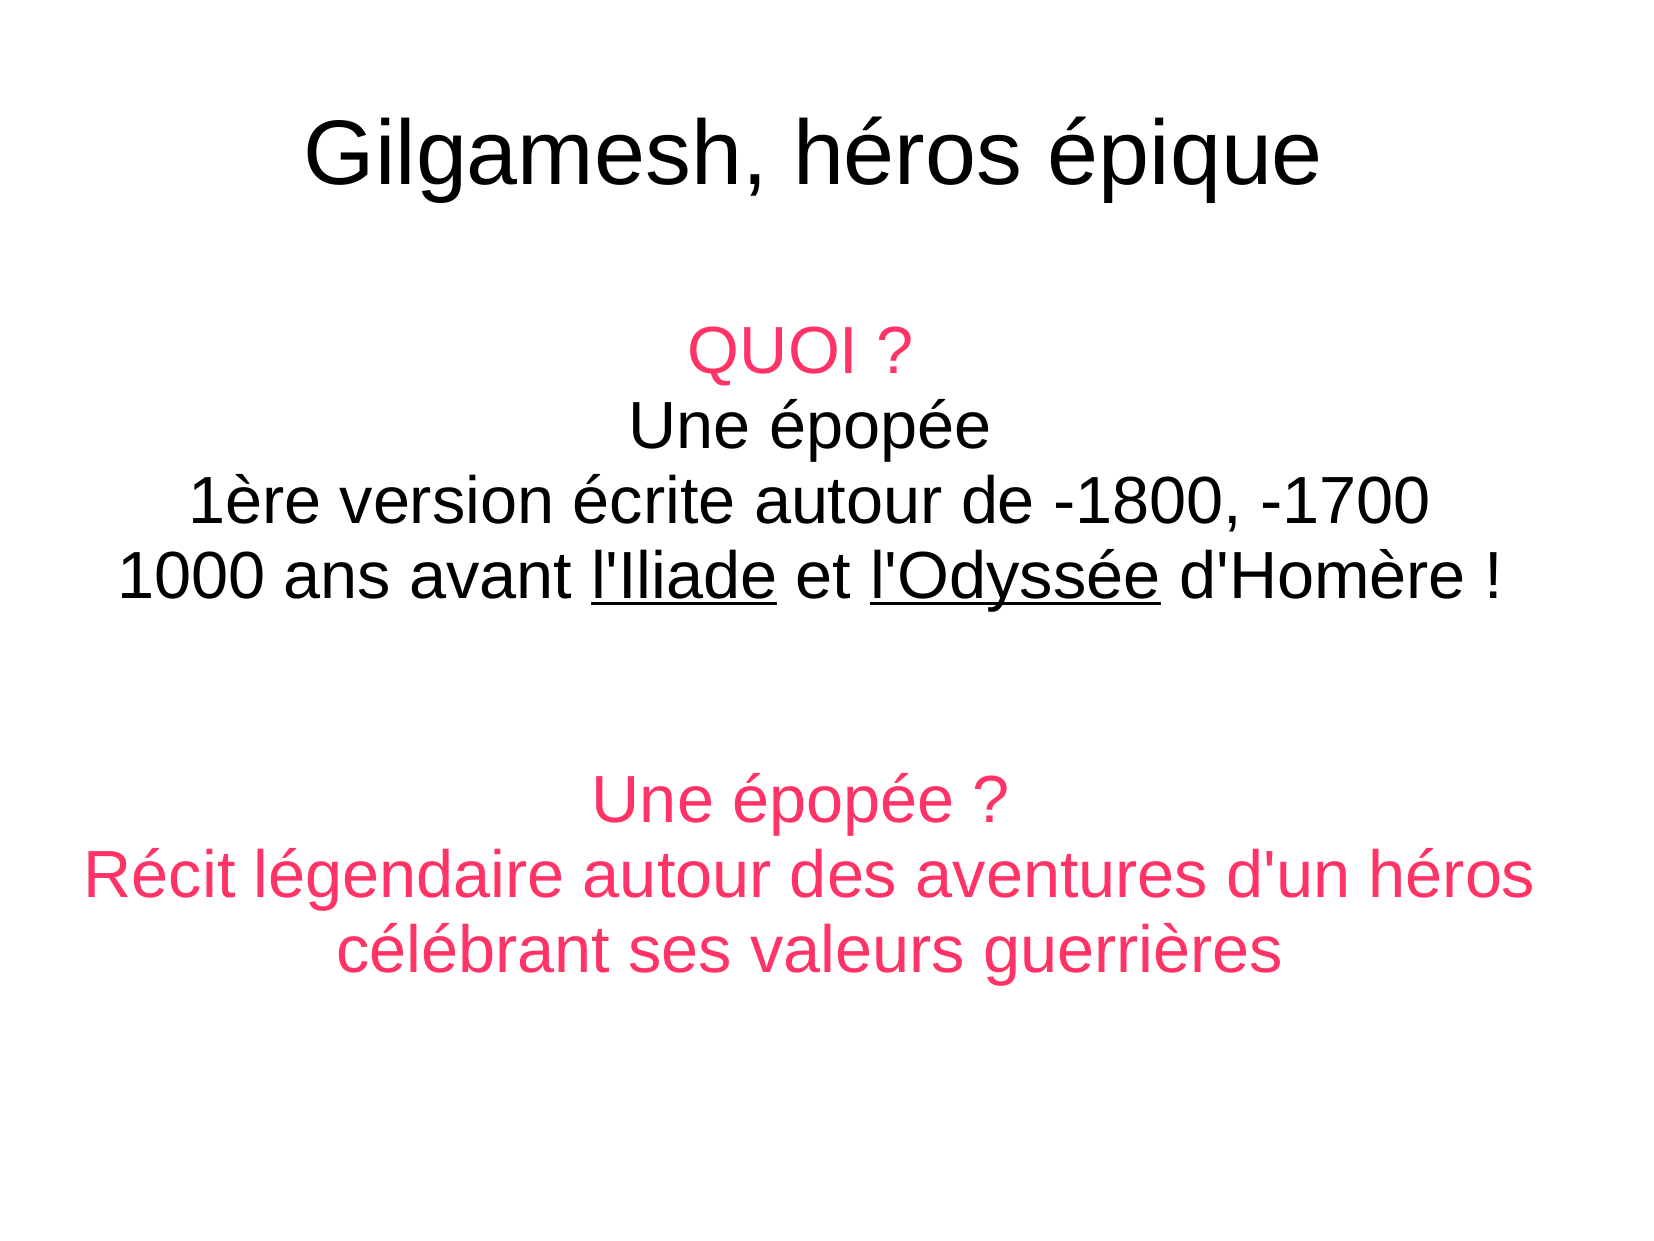

# Gilgamesh, héros épique
QUOI ?
Une épopée
1ère version écrite autour de -1800, -1700
1000 ans avant l'Iliade et l'Odyssée d'Homère !
Une épopée ?
Récit légendaire autour des aventures d'un héros
célébrant ses valeurs guerrières